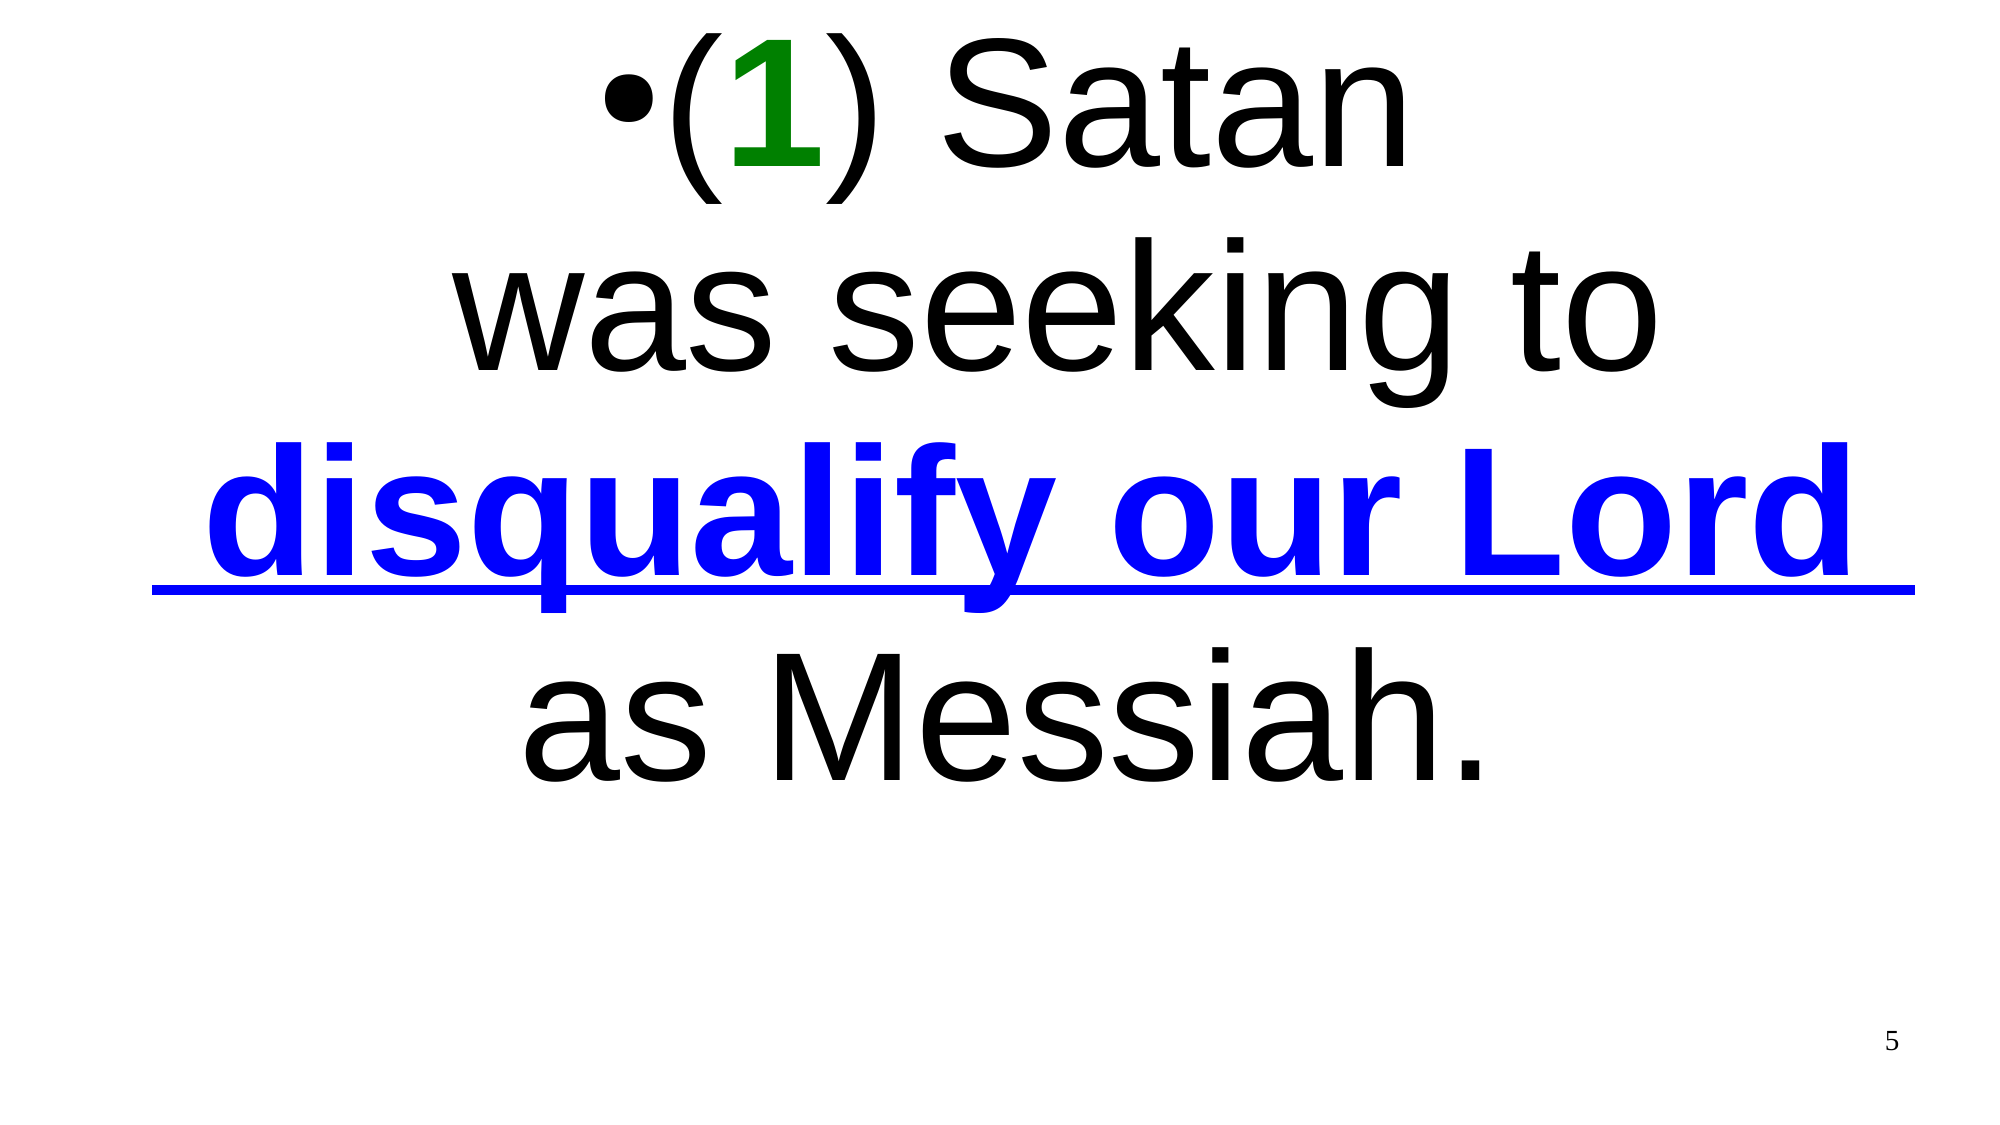

# (1) Satan was seeking to disqualify our Lord as Messiah.
5